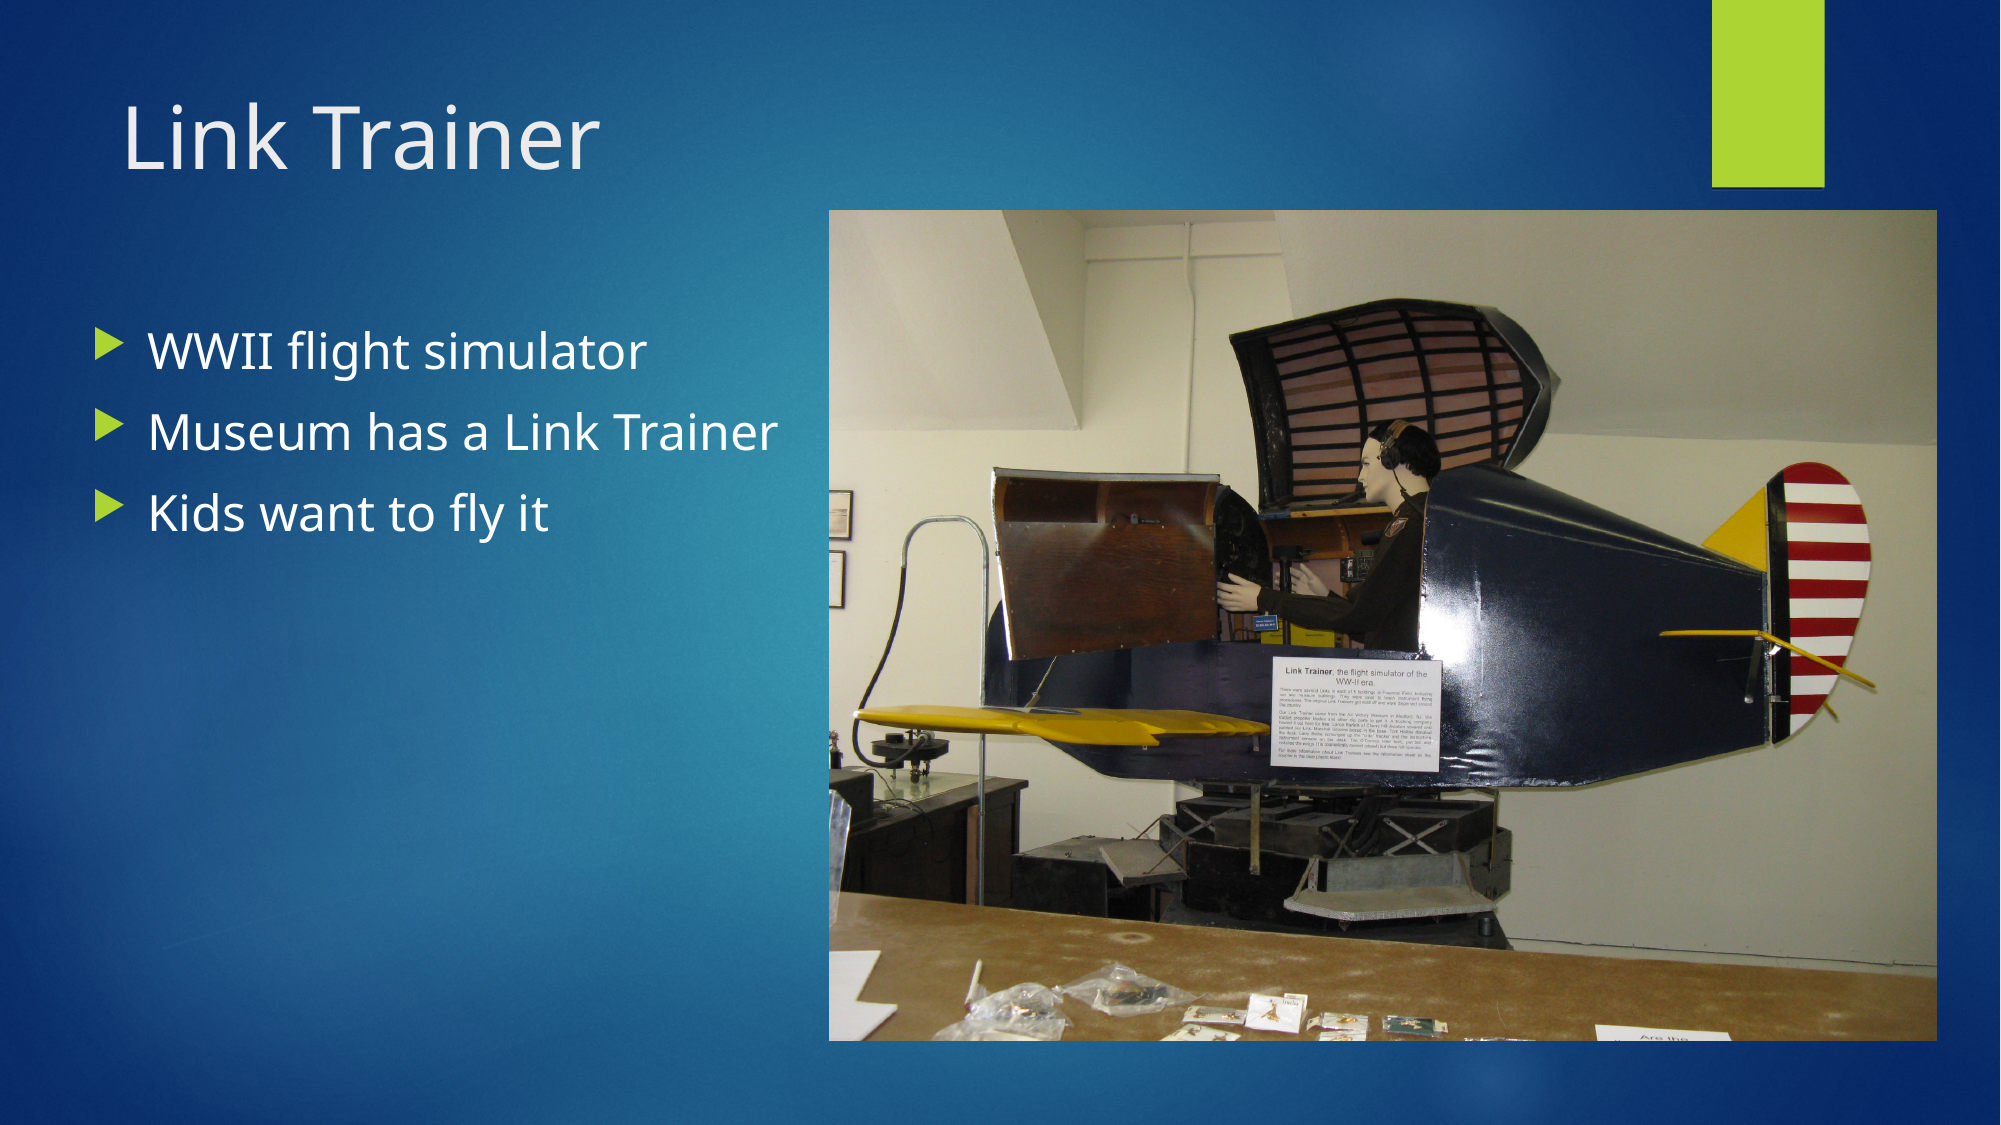

Link Trainer
WWII flight simulator
Museum has a Link Trainer
Kids want to fly it